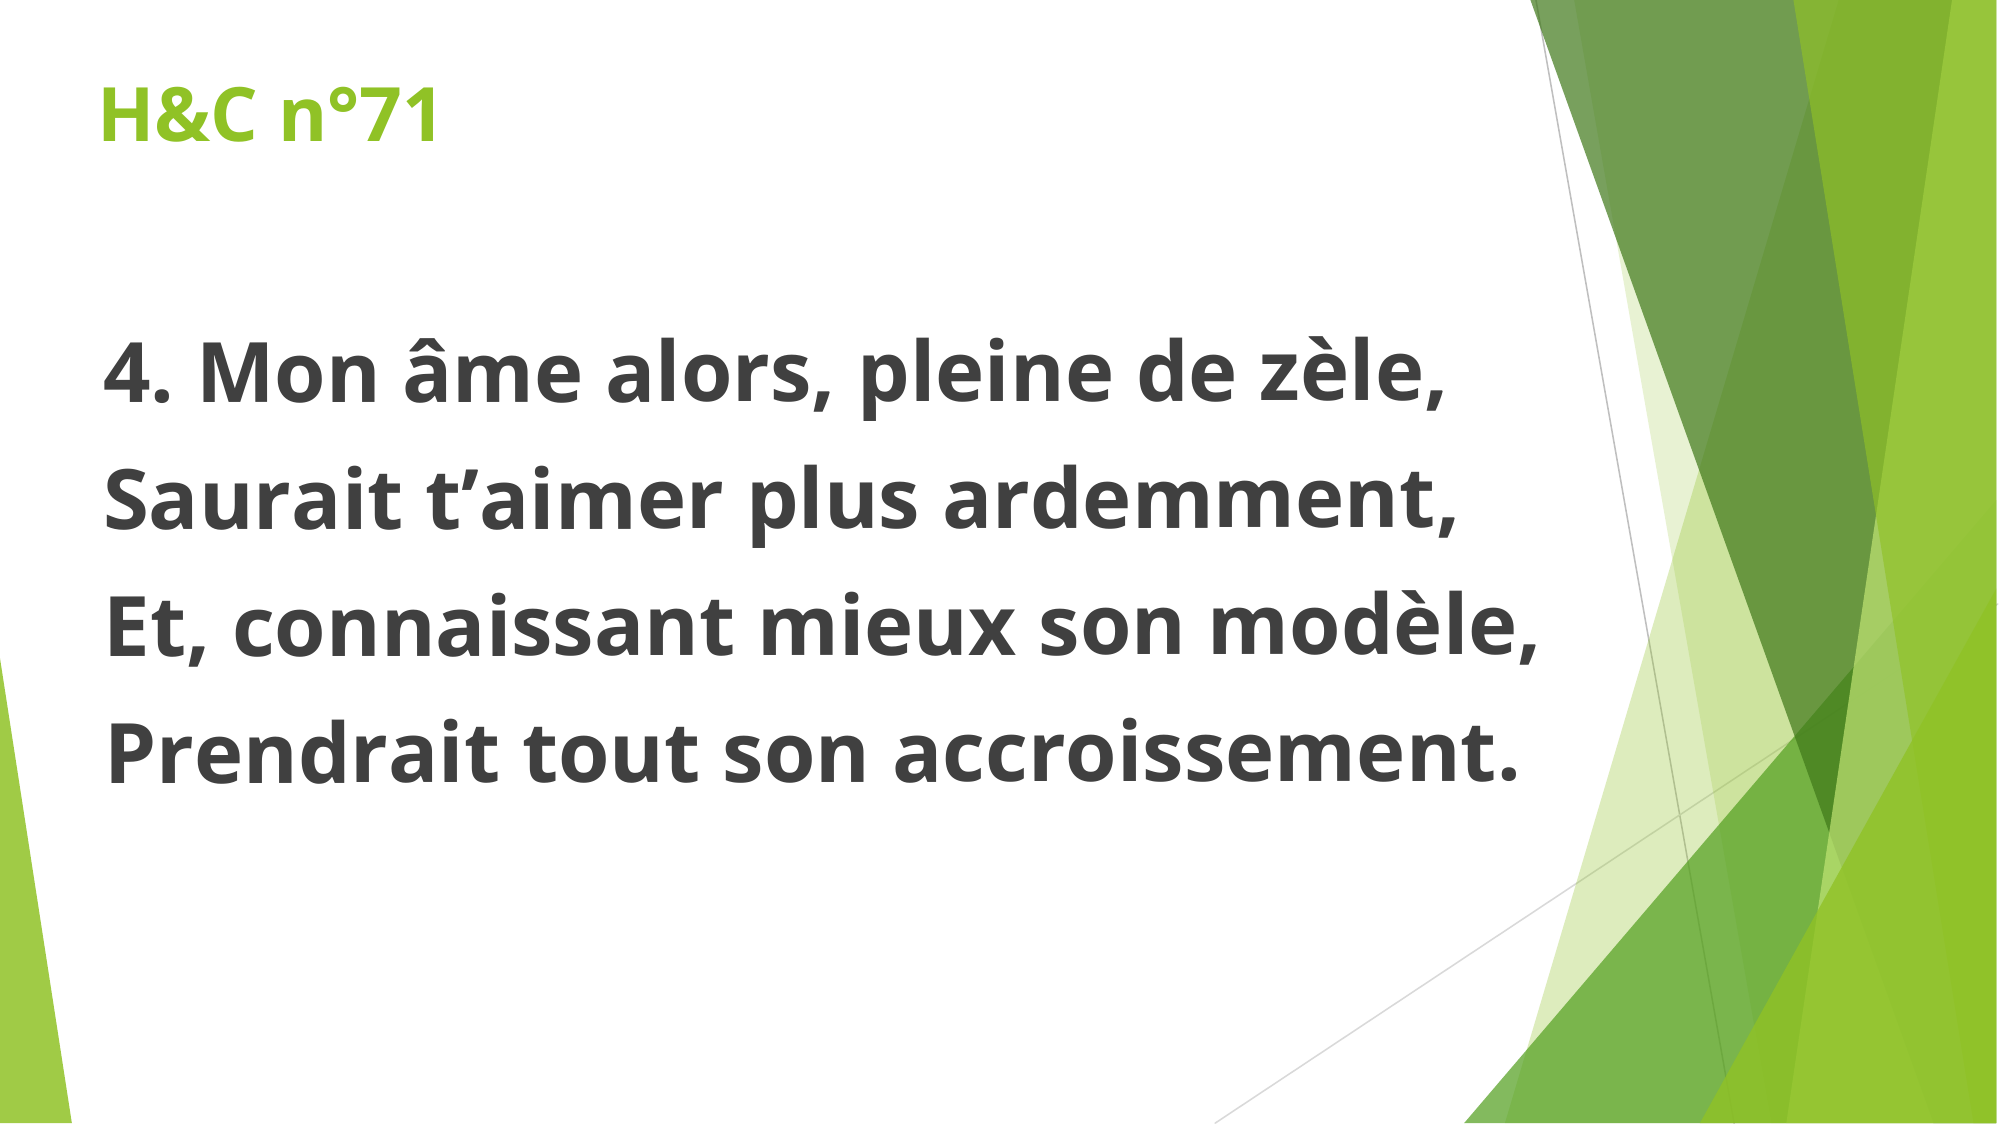

H&C n°71
4. Mon âme alors, pleine de zèle,
Saurait t’aimer plus ardemment,
Et, connaissant mieux son modèle,
Prendrait tout son accroissement.